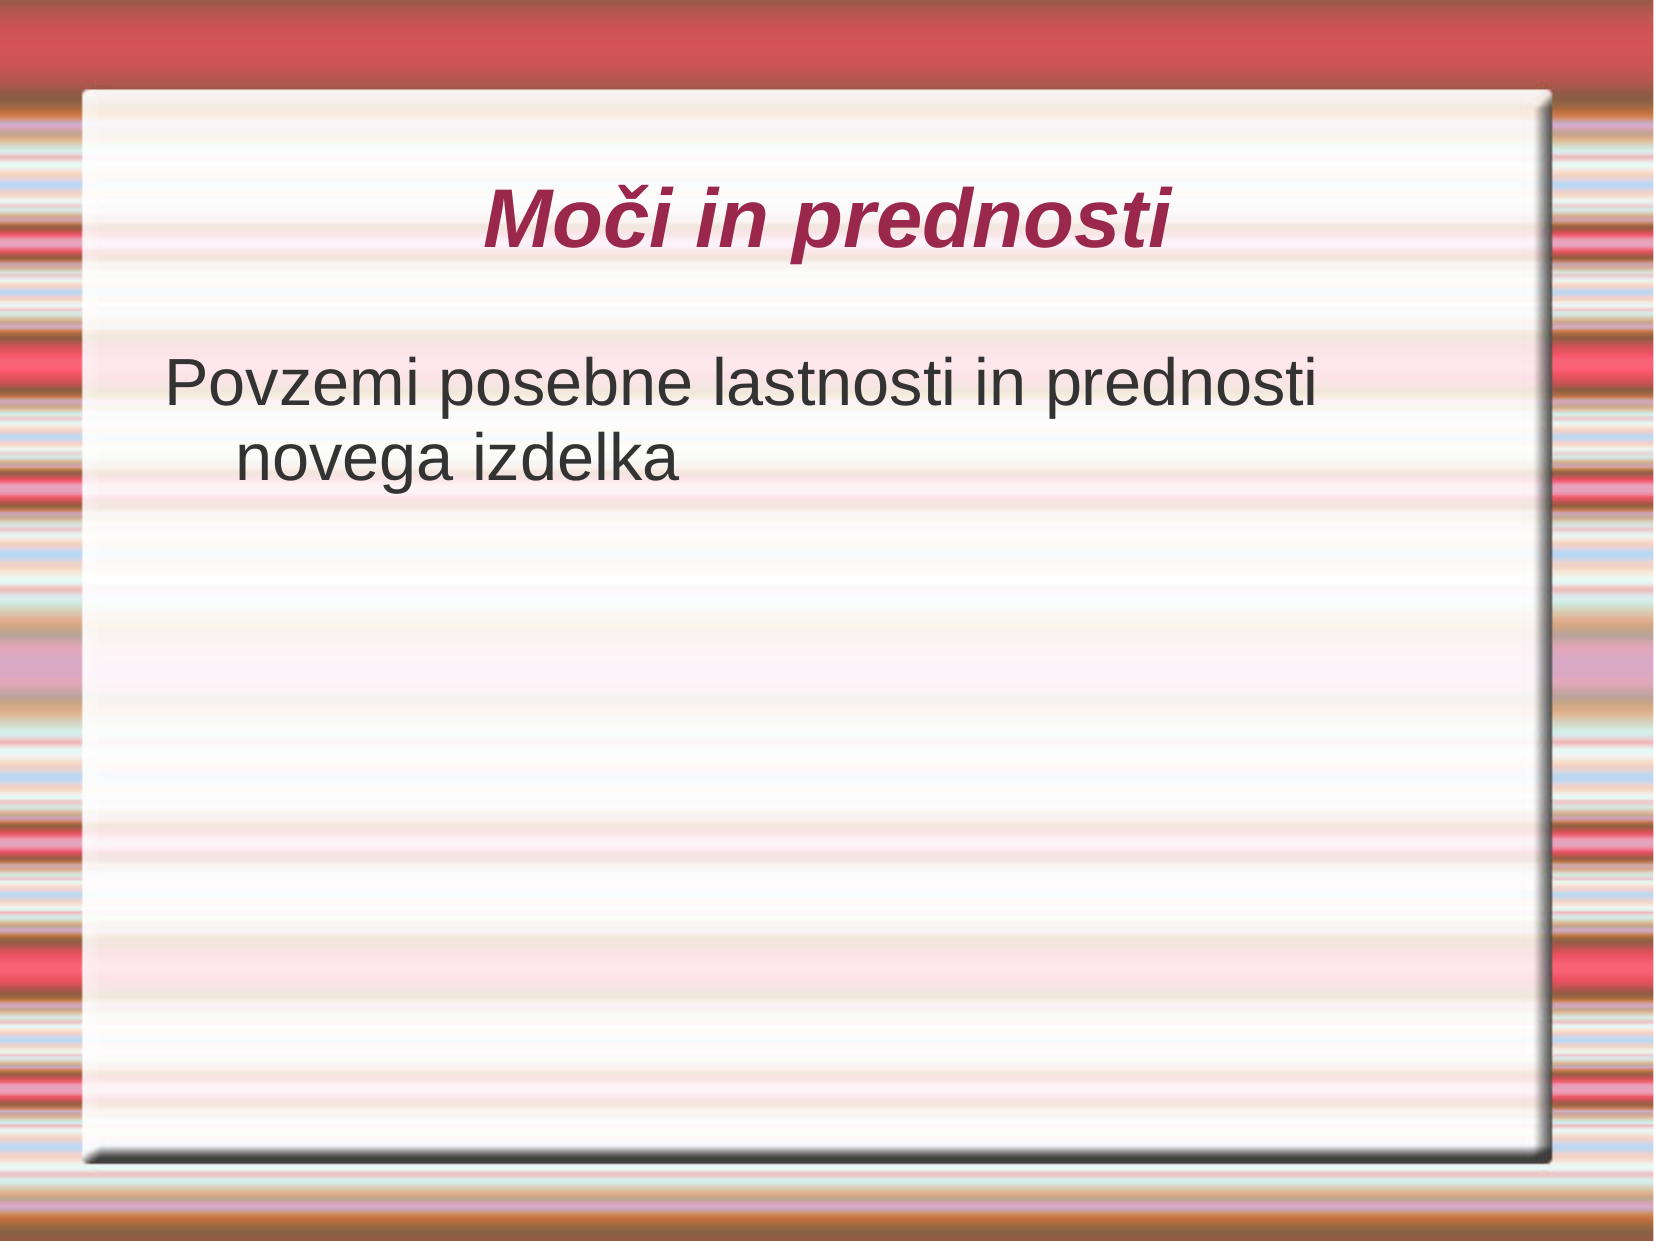

# Moči in prednosti
Povzemi posebne lastnosti in prednosti novega izdelka